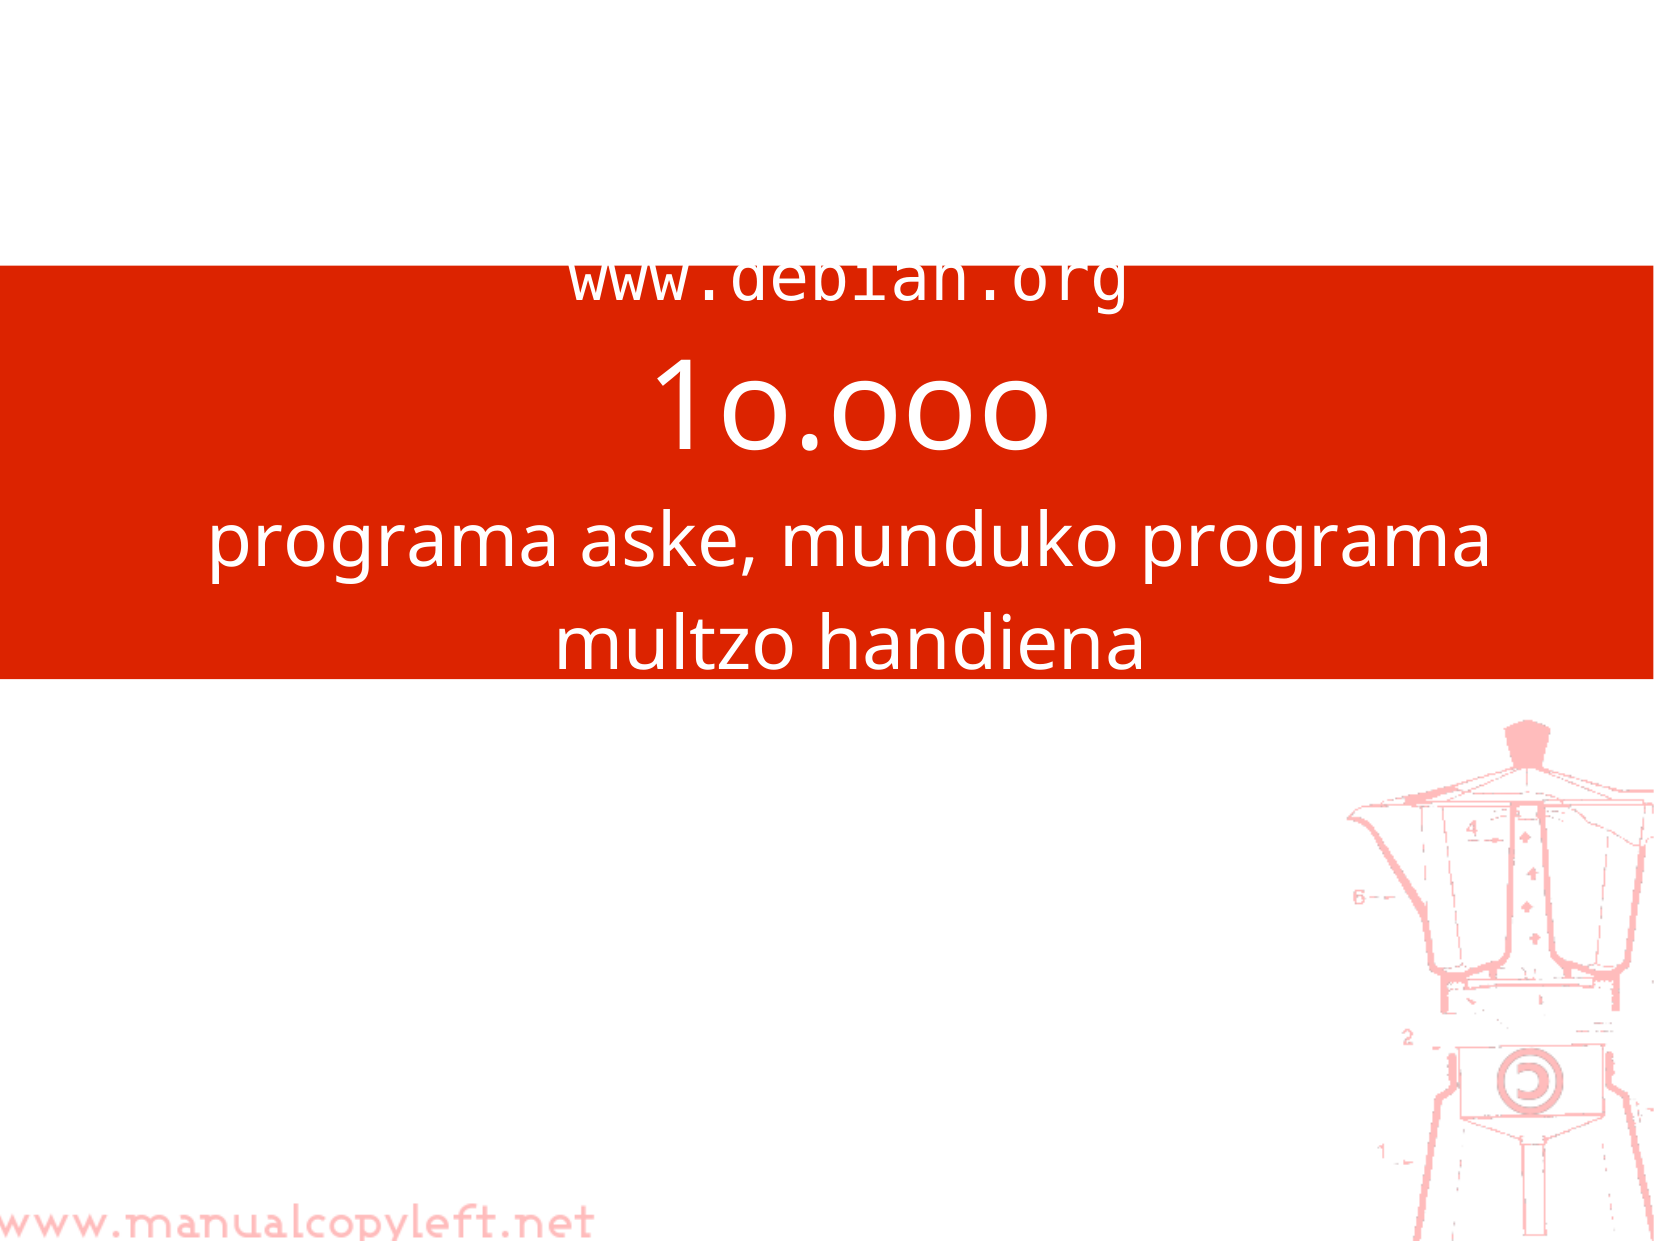

# www.debian.org 1o.ooo programa aske, munduko programa multzo handiena